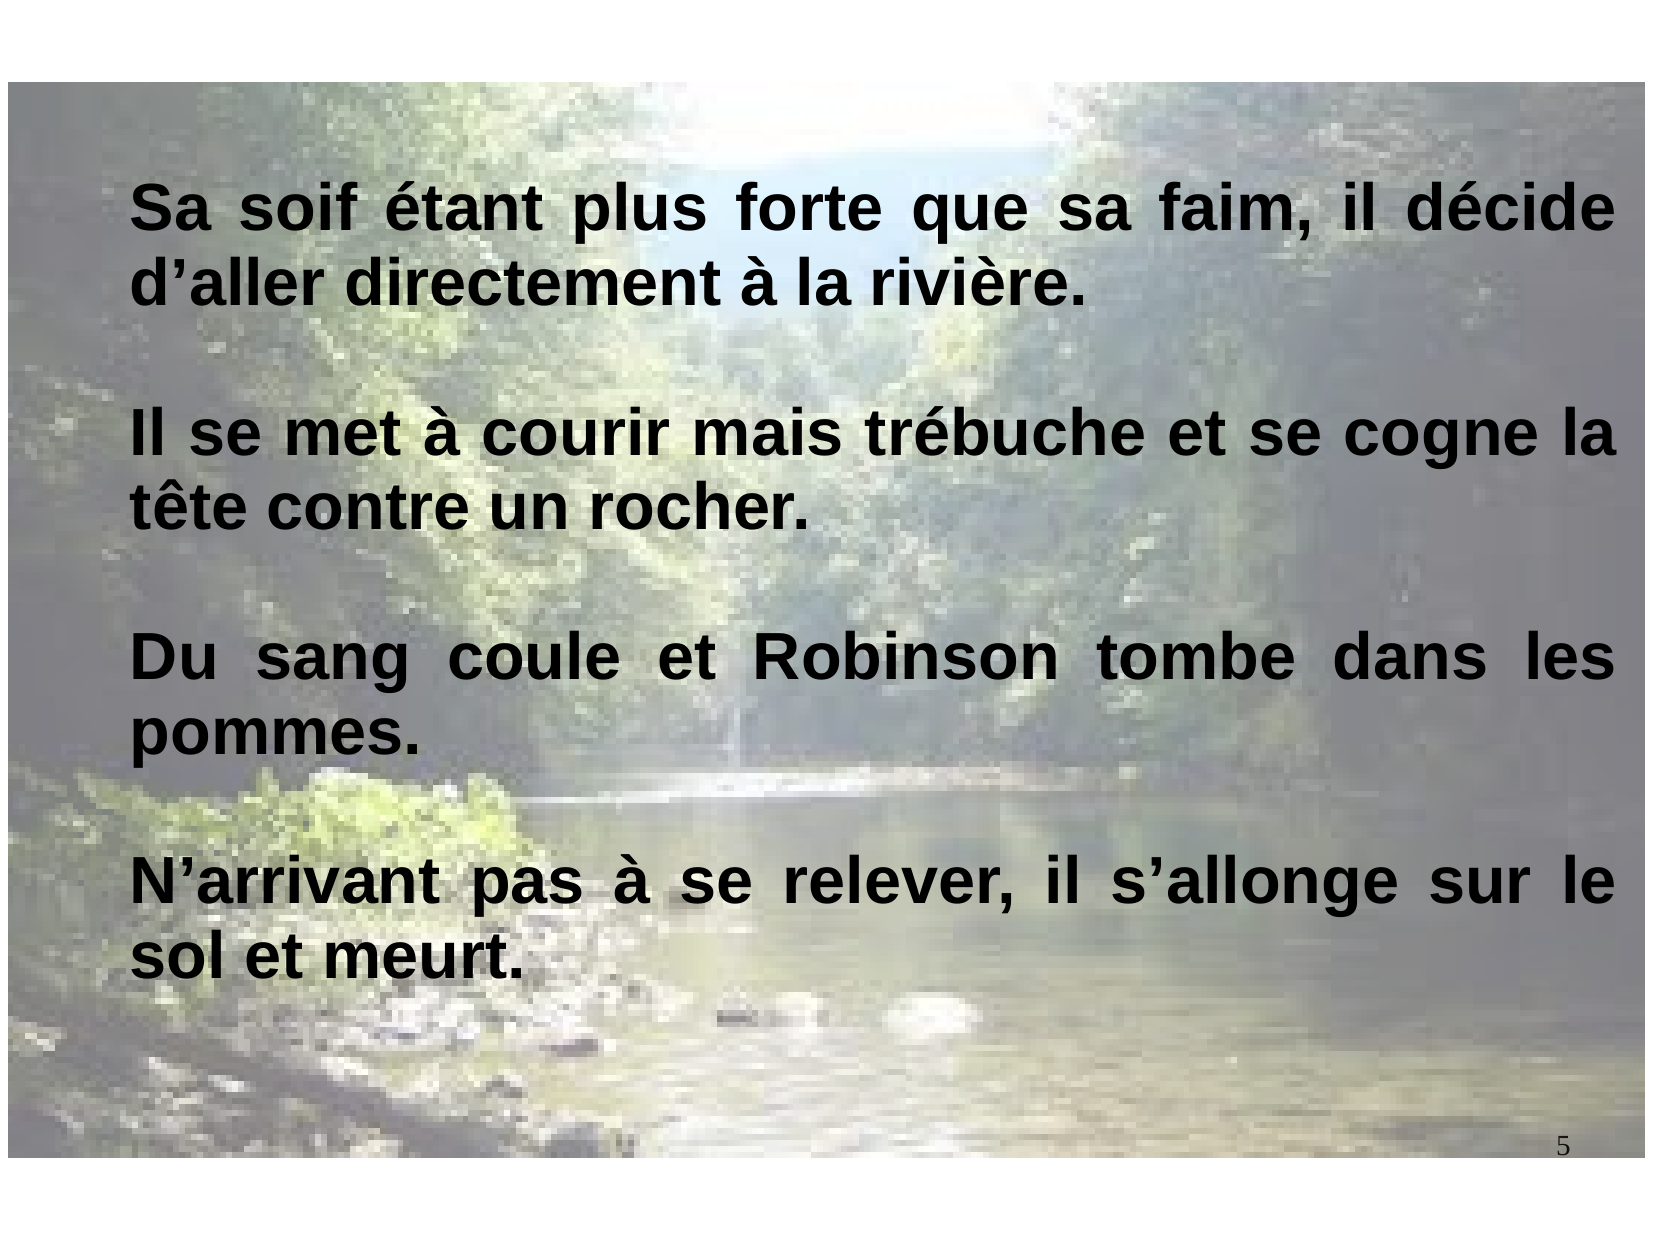

# Sa soif étant plus forte que sa faim, il décide d’aller directement à la rivière.
Il se met à courir mais trébuche et se cogne la tête contre un rocher.
Du sang coule et Robinson tombe dans les pommes.
N’arrivant pas à se relever, il s’allonge sur le sol et meurt.
5